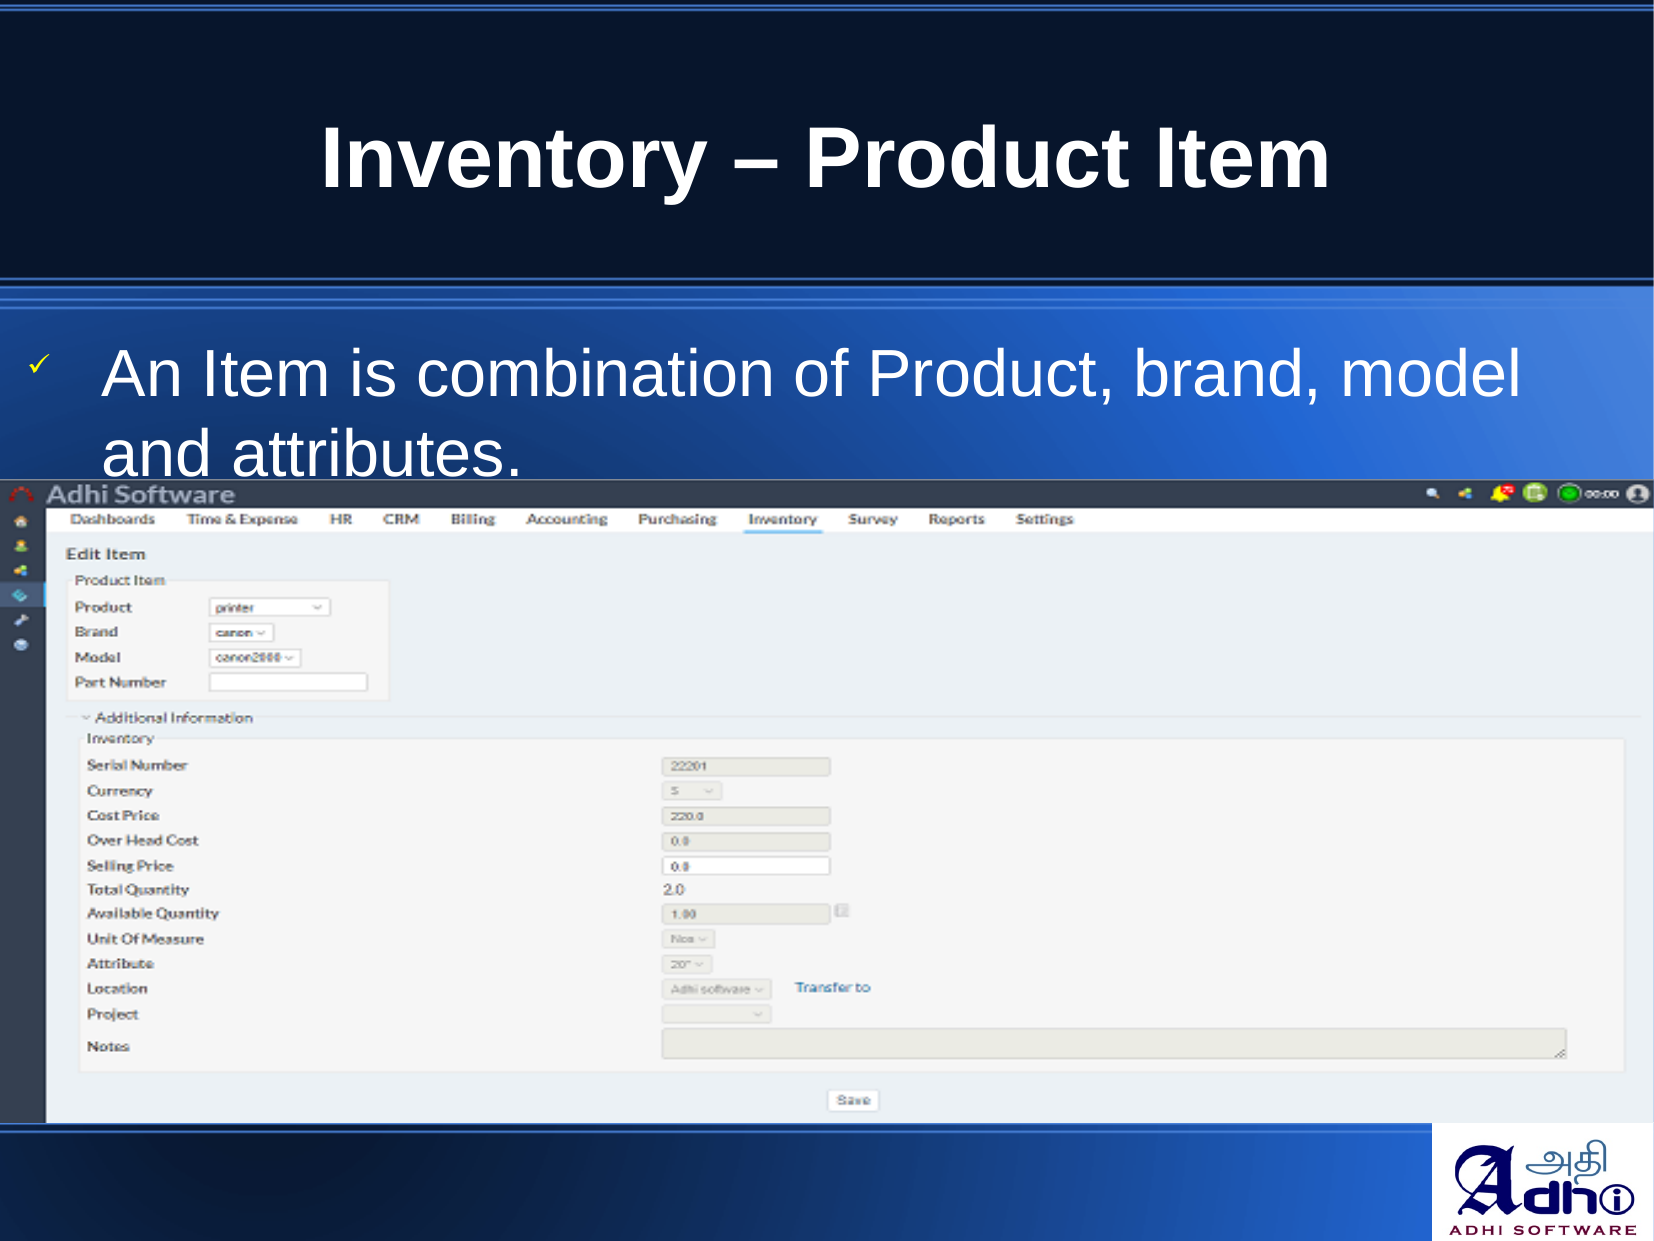

# Inventory – Product Item
An Item is combination of Product, brand, model and attributes.